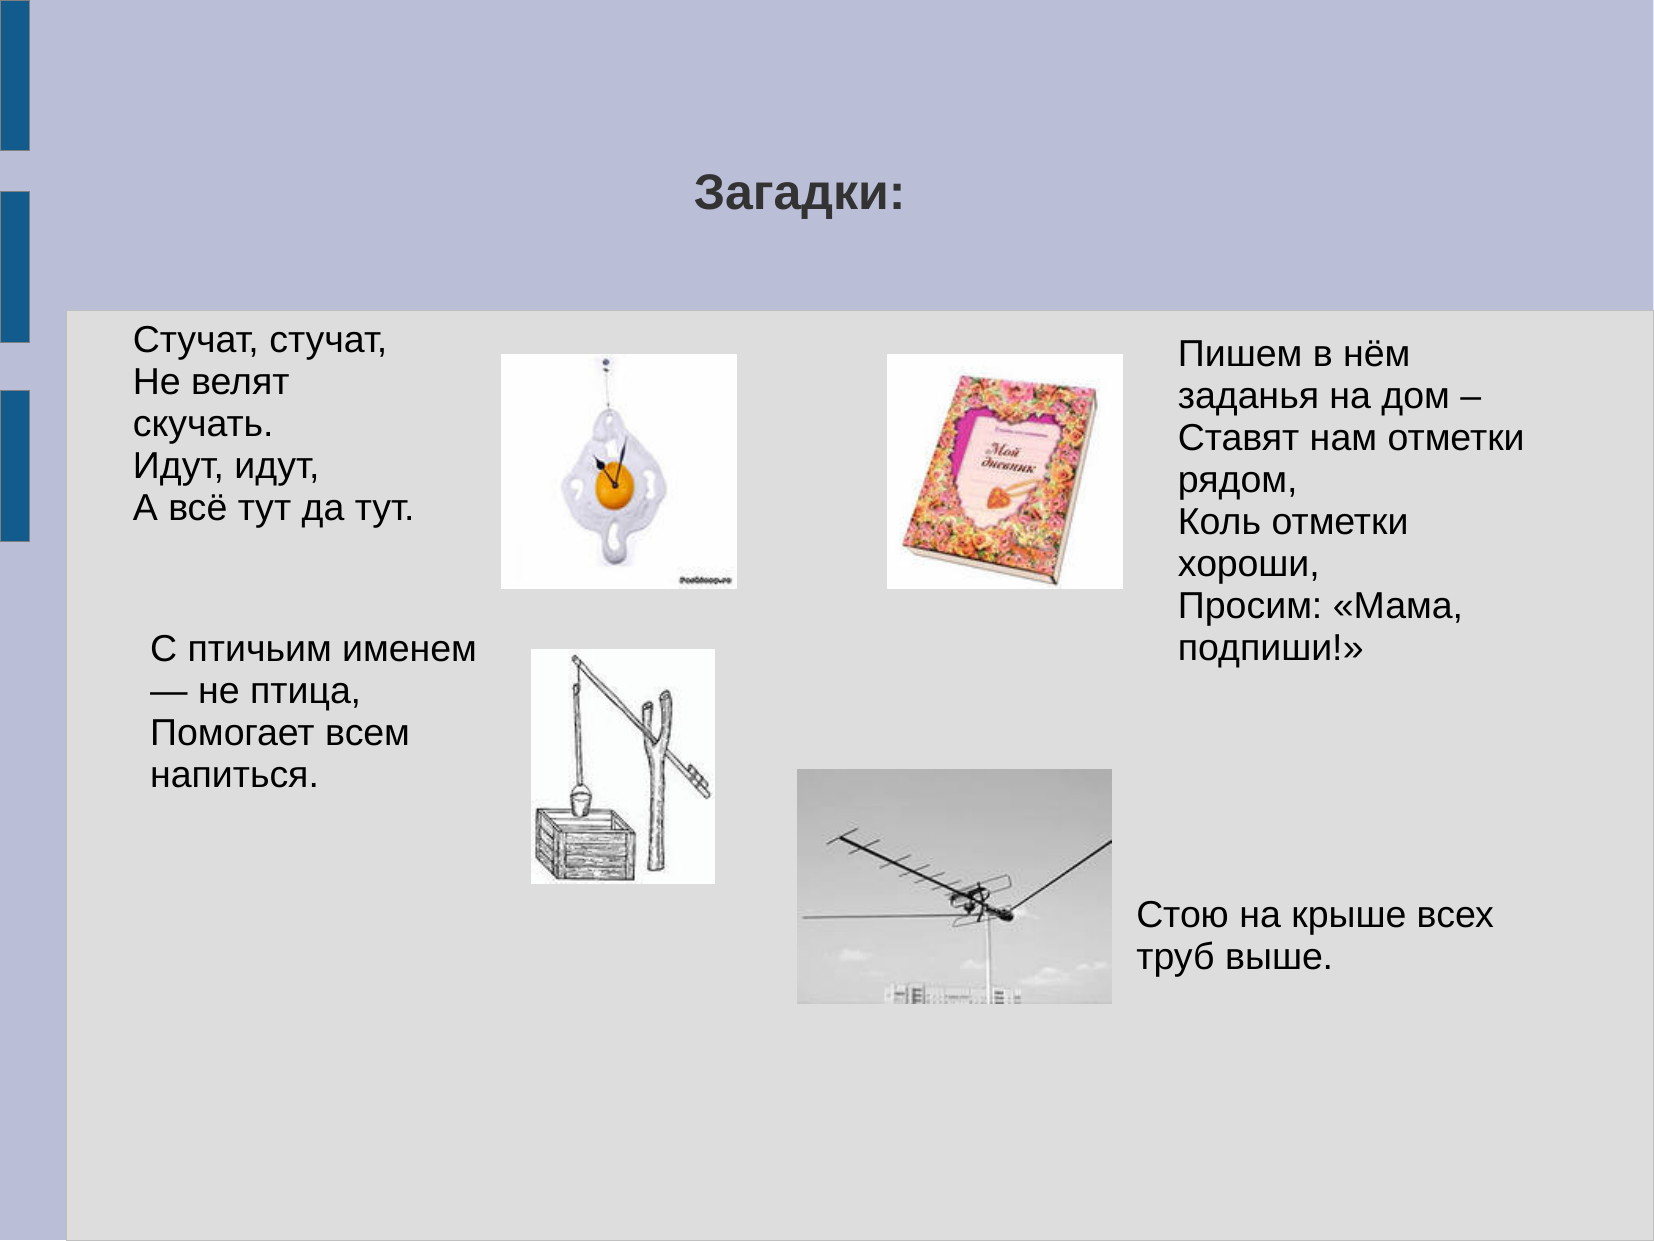

# Загадки:
Стучат, стучат,
Не велят скучать.
Идут, идут,
А всё тут да тут.
Пишем в нём заданья на дом –
Ставят нам отметки рядом,
Коль отметки хороши,
Просим: «Мама, подпиши!»
С птичьим именем — не птица,
Помогает всем напиться.
Стою на крыше всех труб выше.